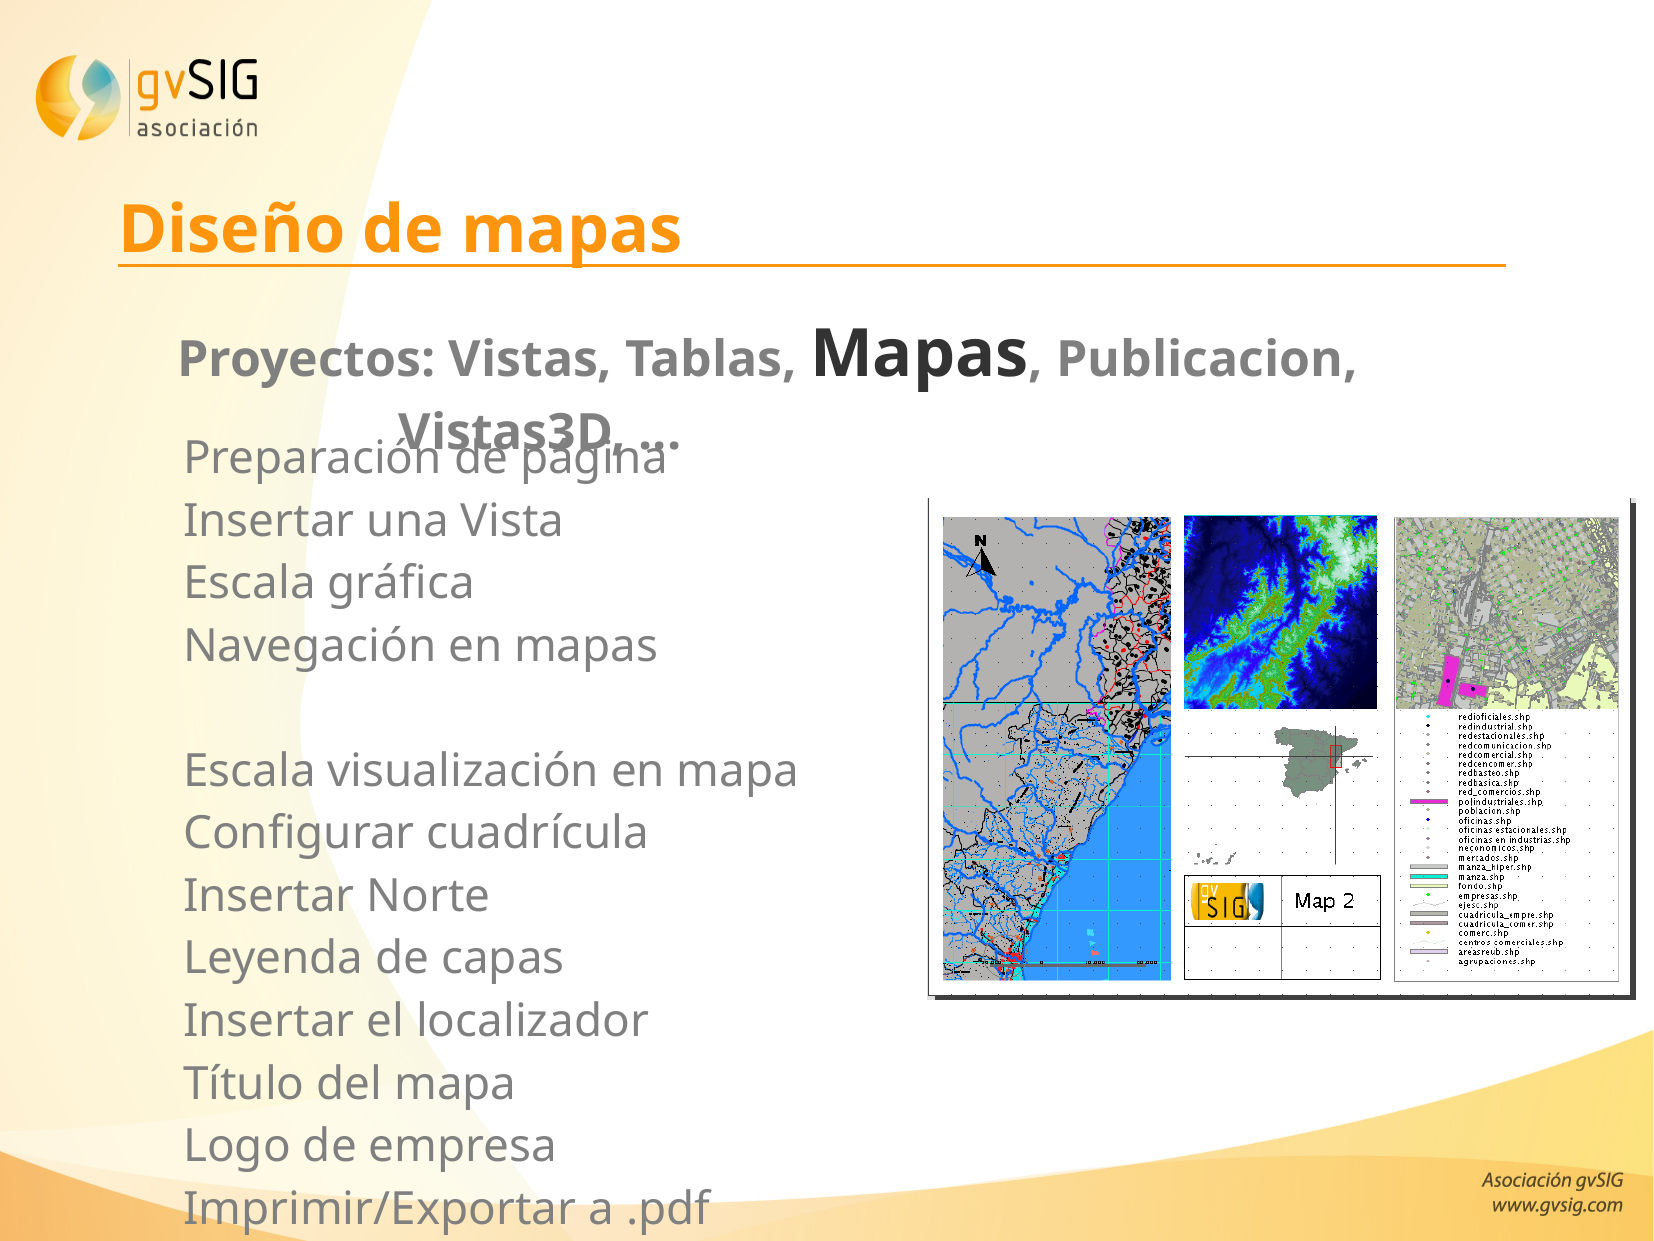

# Diseño de mapas
Proyectos: Vistas, Tablas, Mapas, Publicacion, 						Vistas3D, ...
Preparación de página
Insertar una Vista
Escala gráfica
Navegación en mapas
Escala visualización en mapa
Configurar cuadrícula
Insertar Norte
Leyenda de capas
Insertar el localizador
Título del mapa
Logo de empresa
Imprimir/Exportar a .pdf